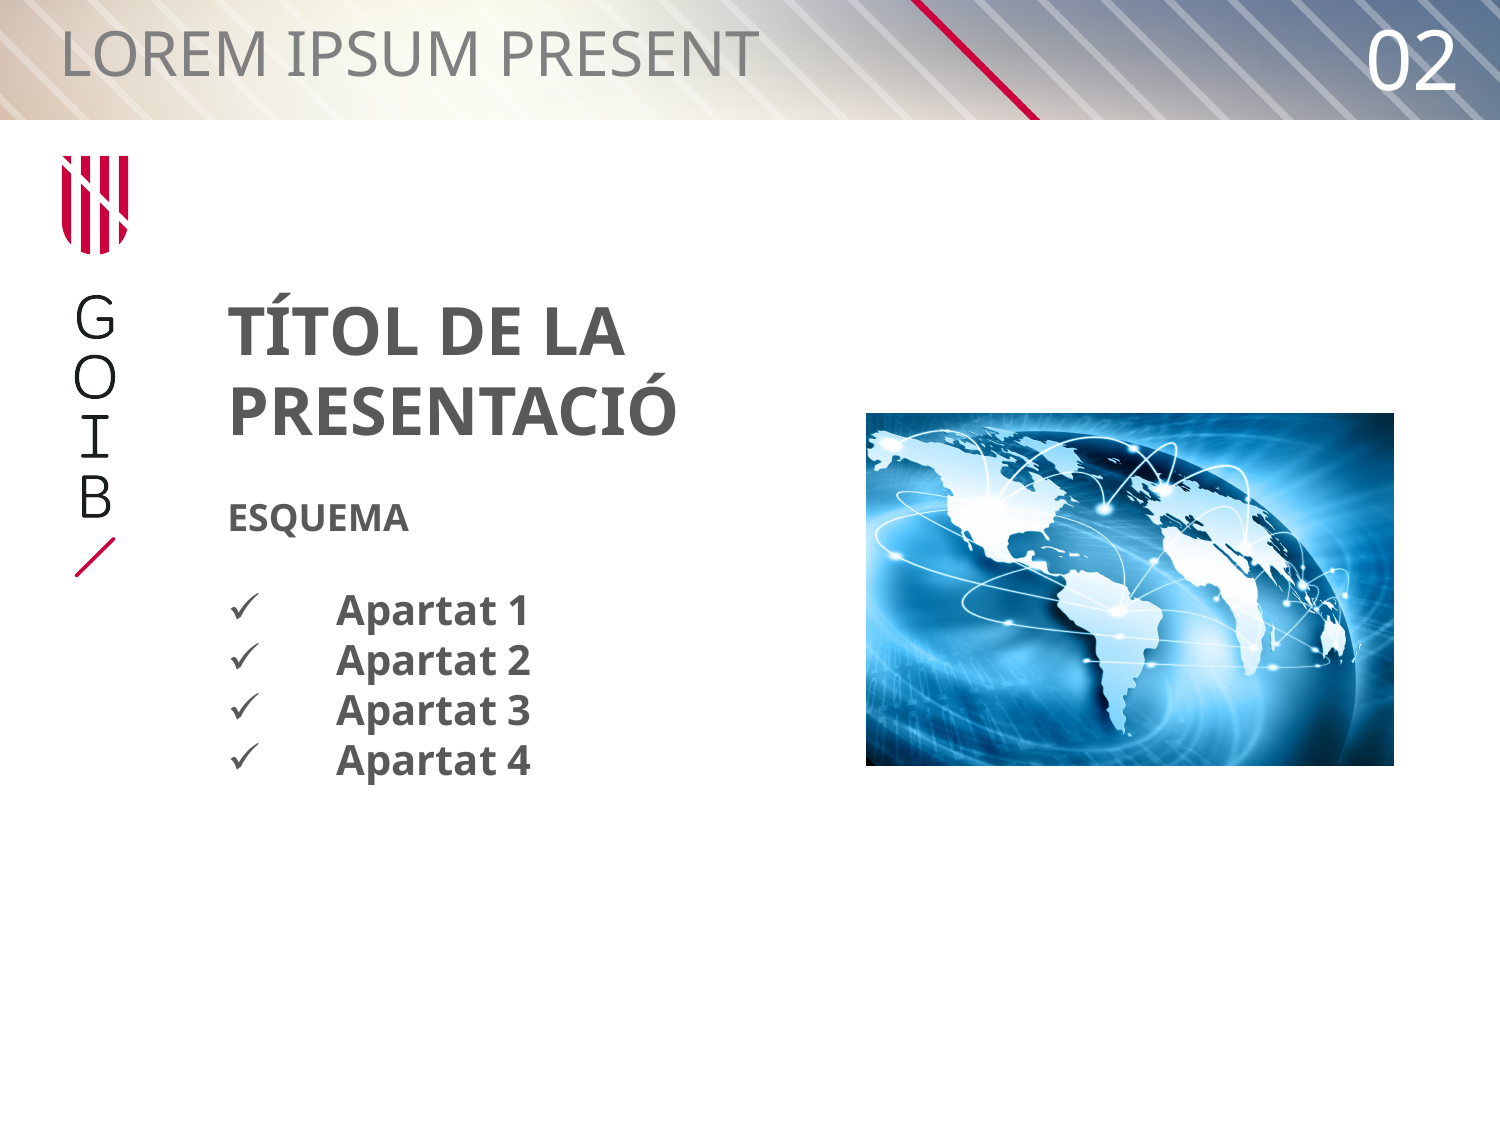

02
LOREM IPSUM PRESENT
TÍTOL DE LA PRESENTACIÓ
ESQUEMA
	Apartat 1
	Apartat 2
	Apartat 3
	Apartat 4